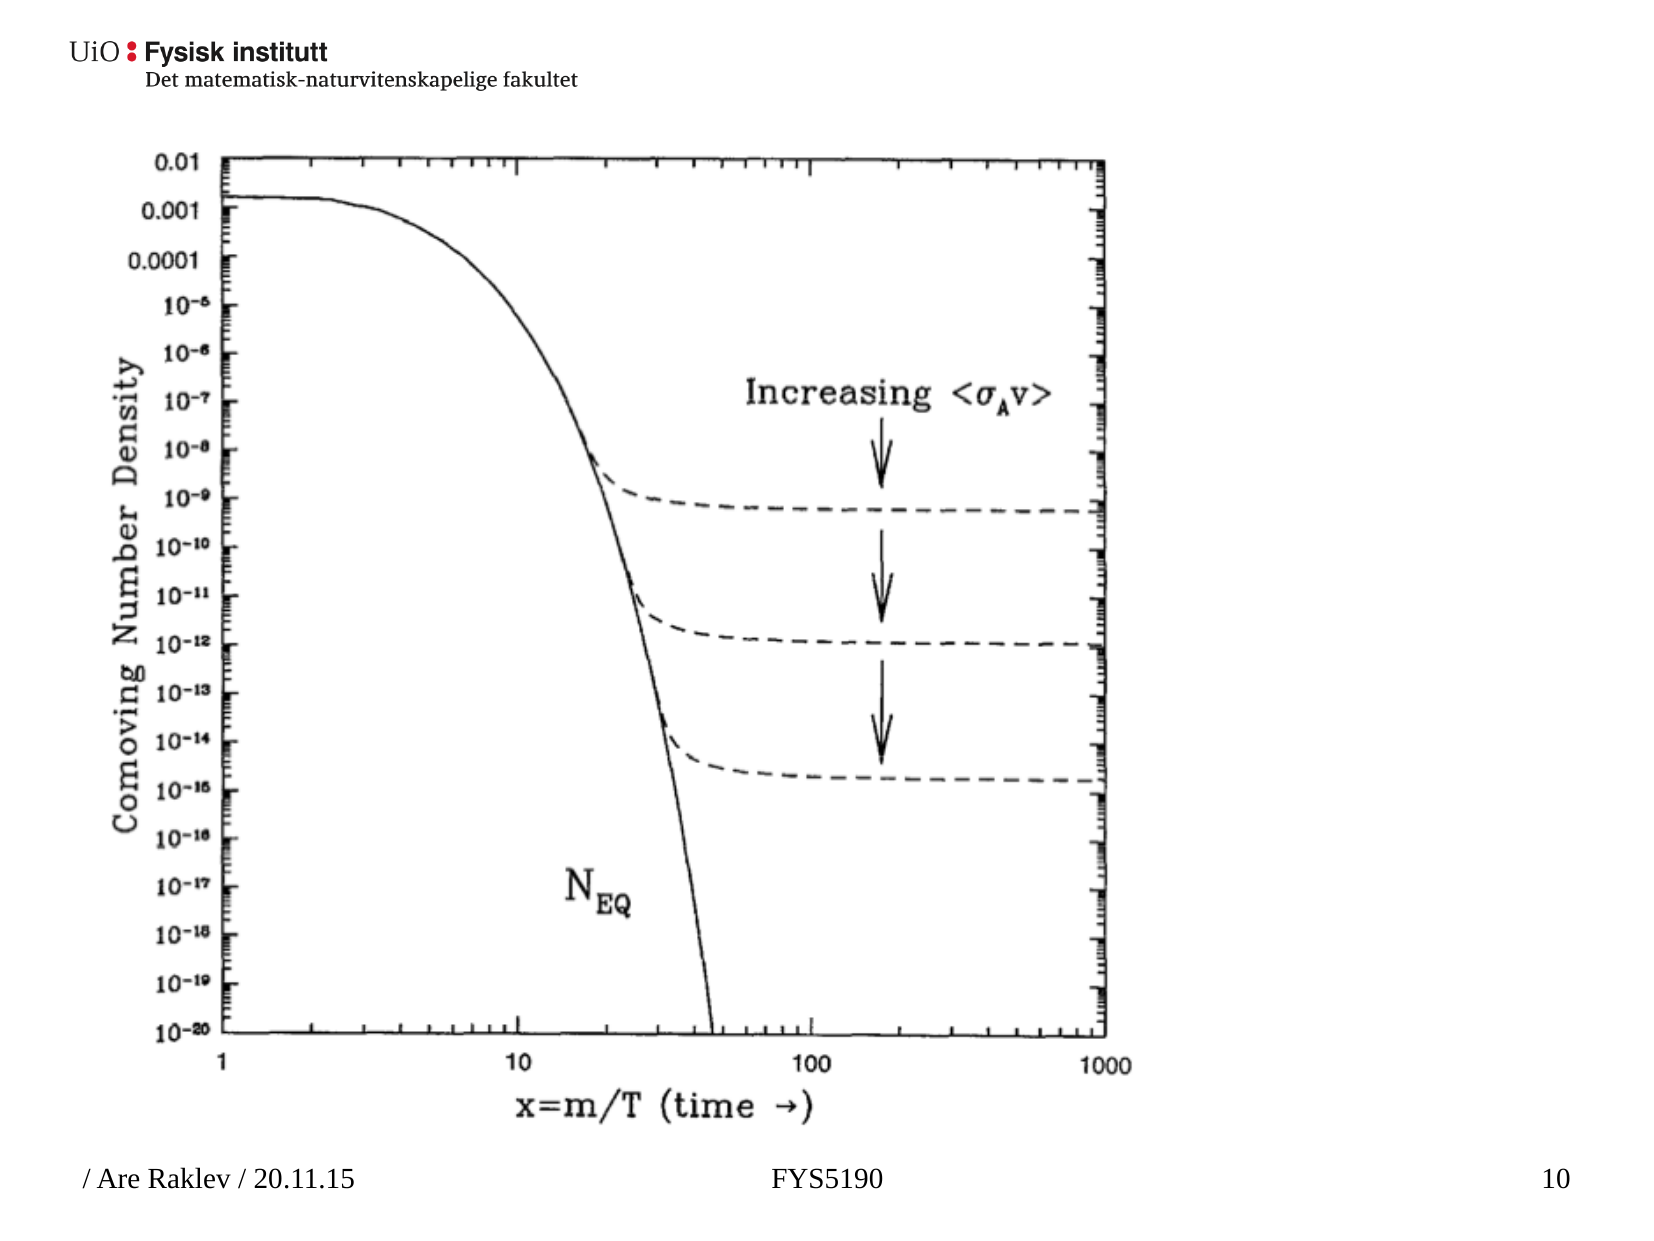

/ Are Raklev / 20.11.15
FYS5190
10